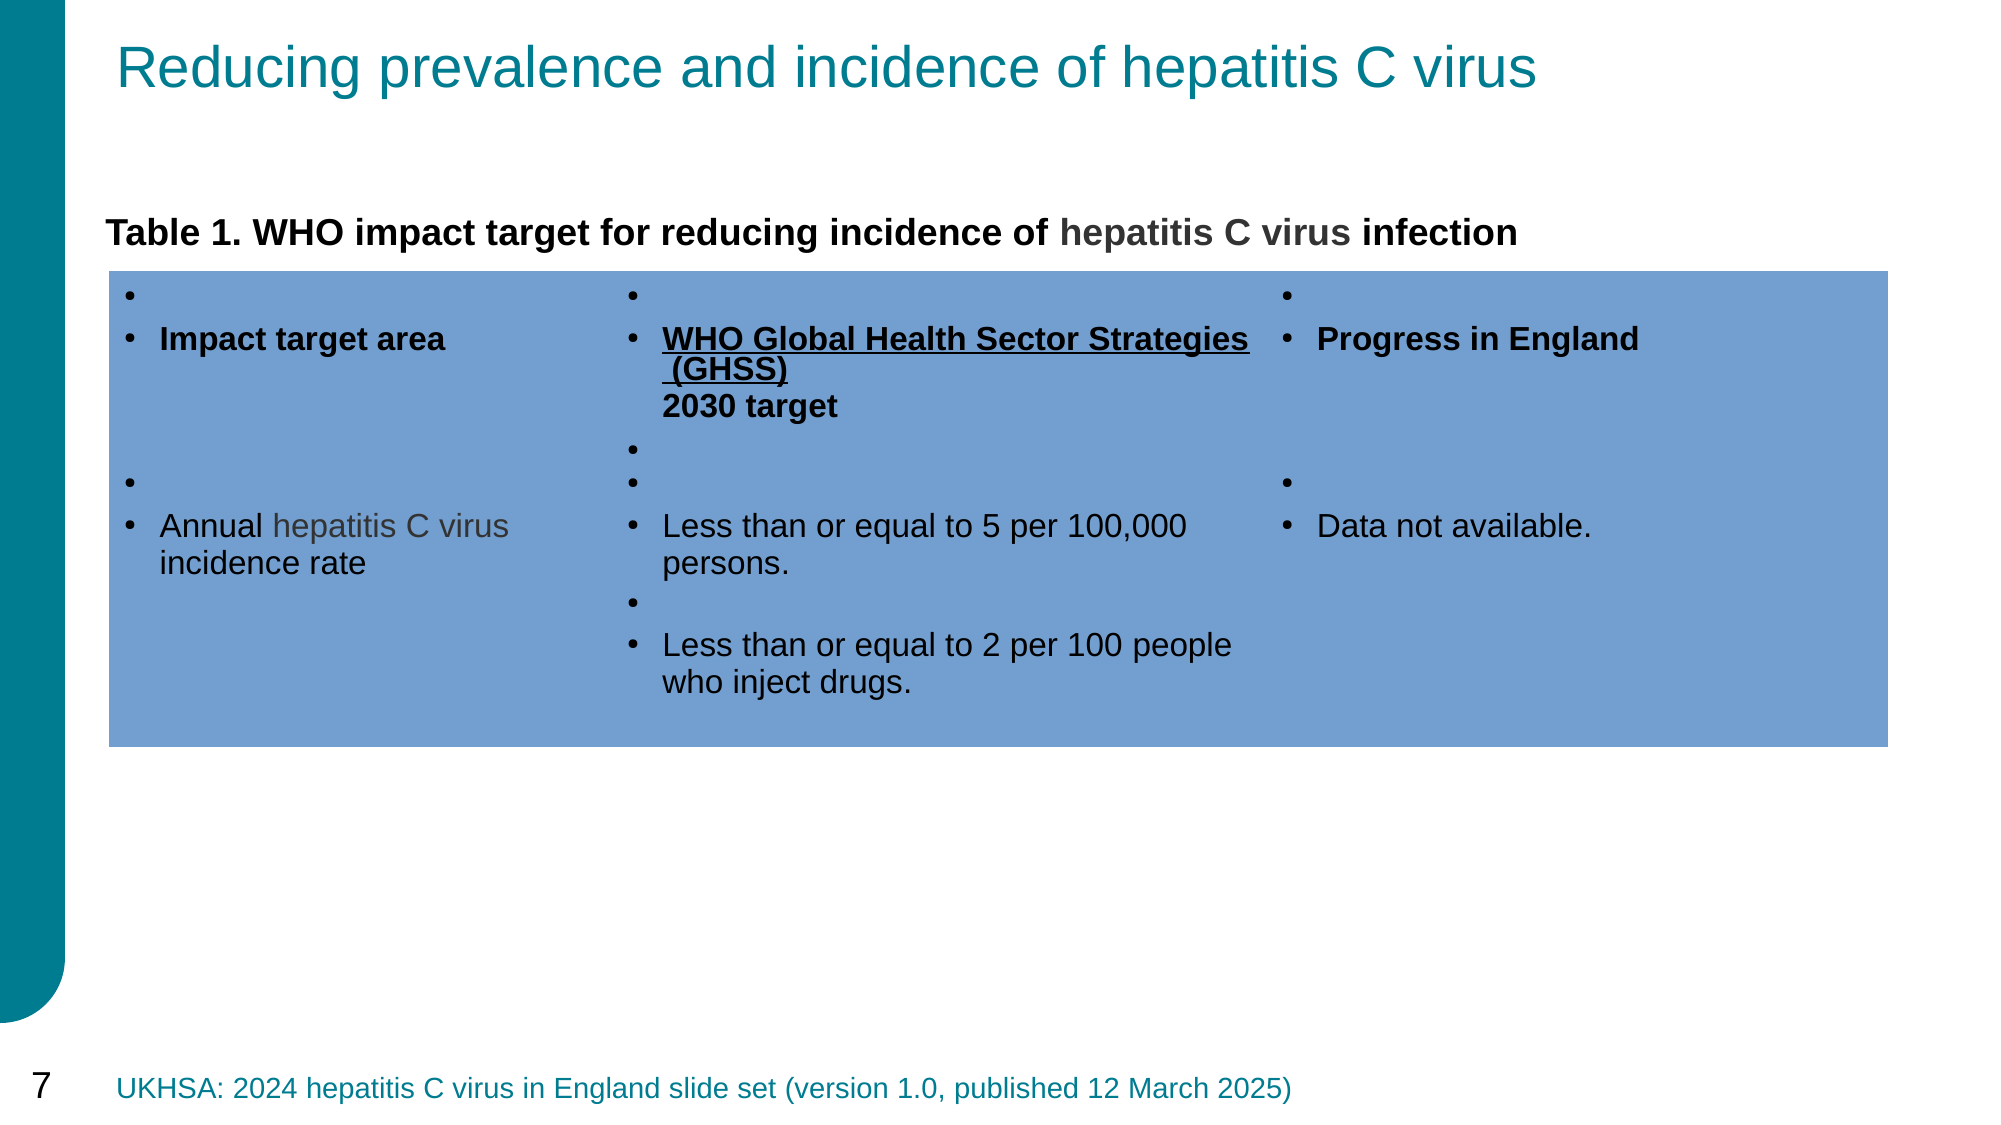

# Reducing prevalence and incidence of hepatitis C virus
Table 1. WHO impact target for reducing incidence of hepatitis C virus infection
| Impact target area | WHO Global Health Sector Strategies (GHSS)2030 target | Progress in England |
| --- | --- | --- |
| Annual hepatitis C virus incidence rate | Less than or equal to 5 per 100,000 persons. Less than or equal to 2 per 100 people who inject drugs. | Data not available. |
5
UKHSA: 2024 hepatitis C virus in England slide set (version 1.0, published 12 March 2025)